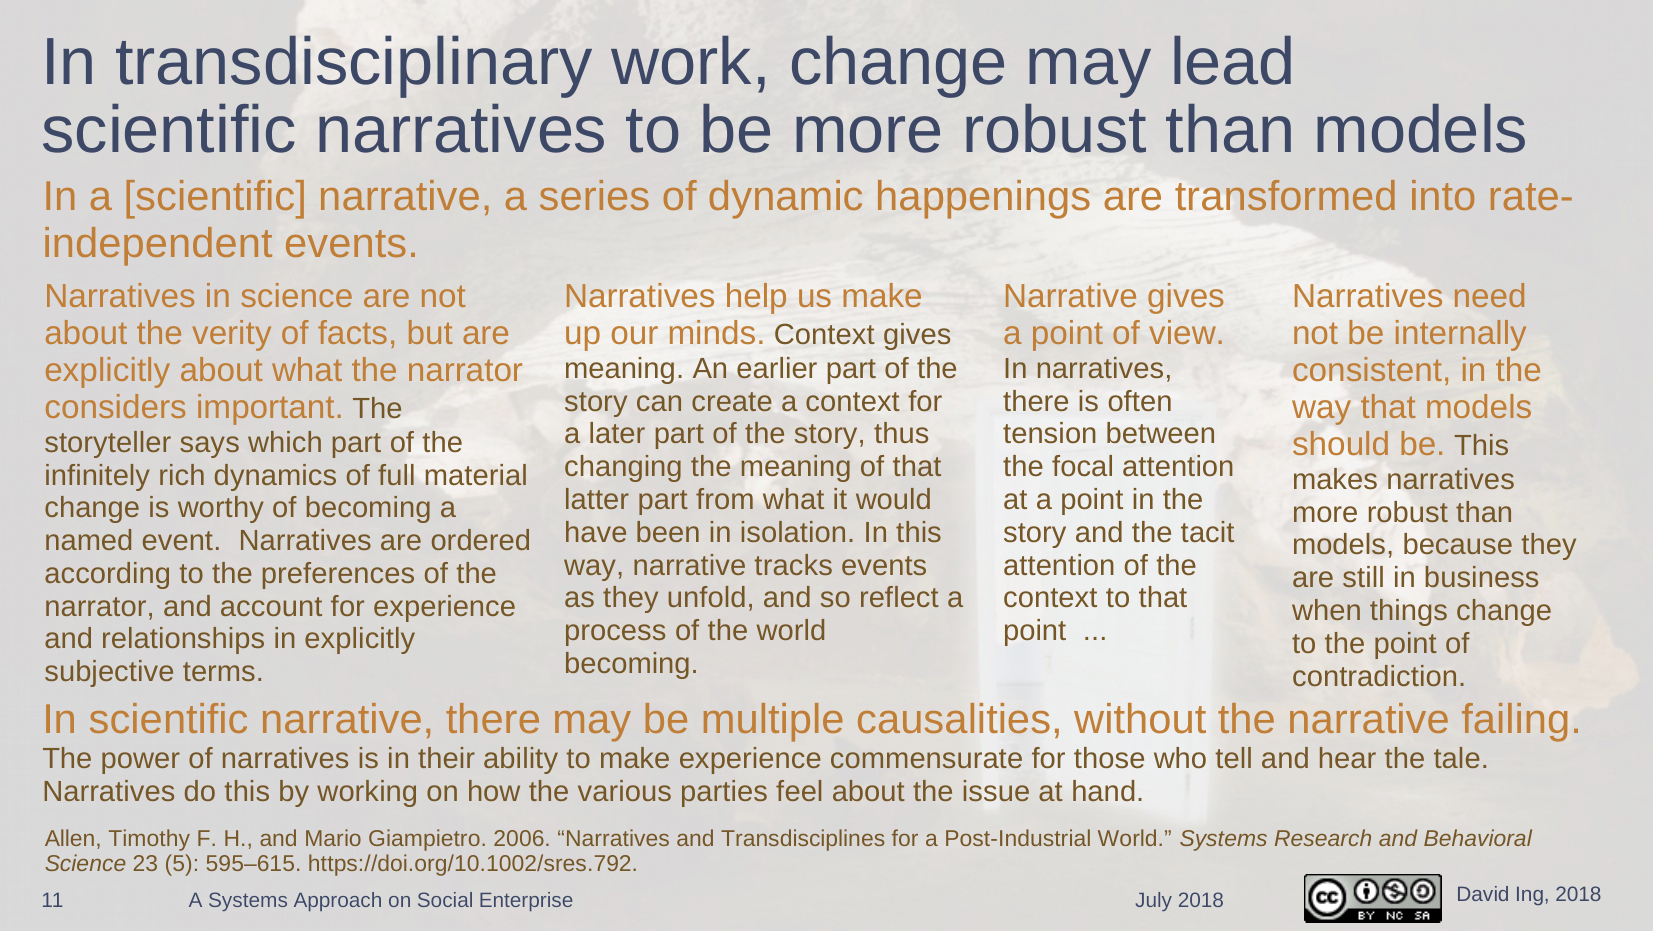

# In transdisciplinary work, change may lead scientific narratives to be more robust than models
In a [scientific] narrative, a series of dynamic happenings are transformed into rate-independent events.
Narratives in science are not about the verity of facts, but are explicitly about what the narrator considers important. The storyteller says which part of the infinitely rich dynamics of full material change is worthy of becoming a named event. Narratives are ordered according to the preferences of the narrator, and account for experience and relationships in explicitly subjective terms.
Narratives help us make up our minds. Context gives meaning. An earlier part of the story can create a context for a later part of the story, thus changing the meaning of that latter part from what it would have been in isolation. In this way, narrative tracks events as they unfold, and so reflect a process of the world becoming.
Narrative gives a point of view. In narratives, there is often tension between the focal attention at a point in the story and the tacit attention of the context to that point ...
Narratives need not be internally consistent, in the way that models should be. This makes narratives more robust than models, because they are still in business when things change to the point of contradiction.
In scientific narrative, there may be multiple causalities, without the narrative failing. The power of narratives is in their ability to make experience commensurate for those who tell and hear the tale. Narratives do this by working on how the various parties feel about the issue at hand.
Allen, Timothy F. H., and Mario Giampietro. 2006. “Narratives and Transdisciplines for a Post-Industrial World.” Systems Research and Behavioral Science 23 (5): 595–615. https://doi.org/10.1002/sres.792.
A Systems Approach on Social Enterprise
July 2018